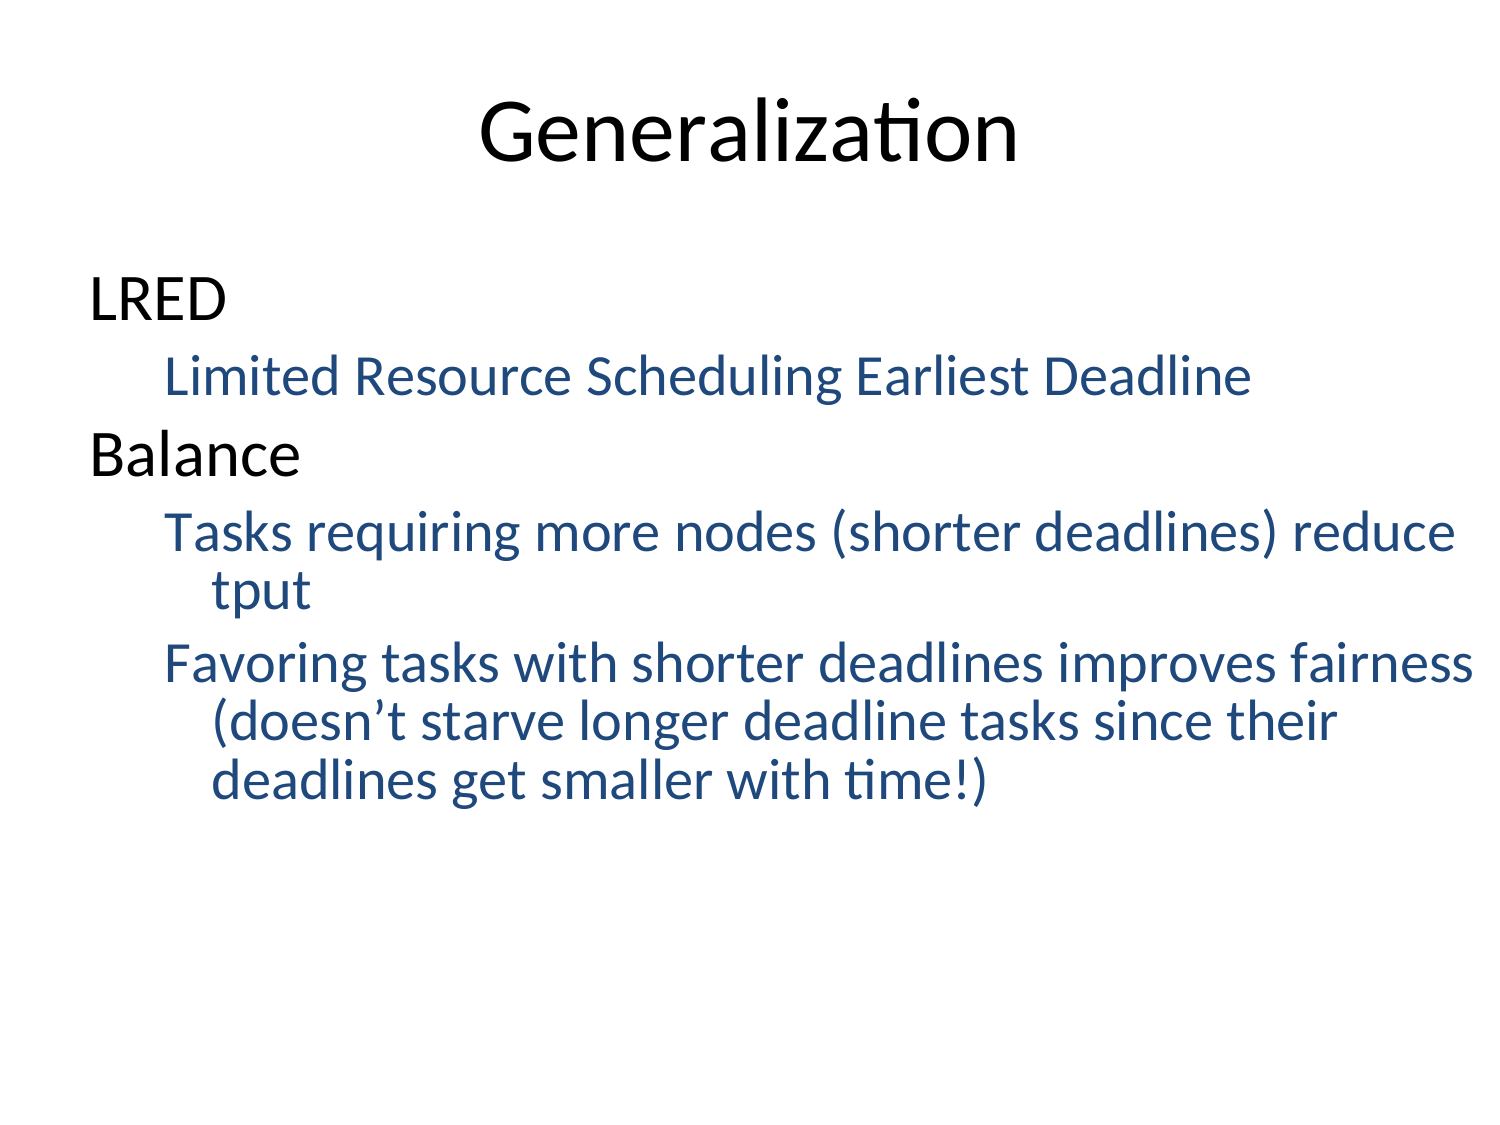

# Generalization
LRED
Limited Resource Scheduling Earliest Deadline
Balance
Tasks requiring more nodes (shorter deadlines) reduce tput
Favoring tasks with shorter deadlines improves fairness (doesn’t starve longer deadline tasks since their deadlines get smaller with time!)